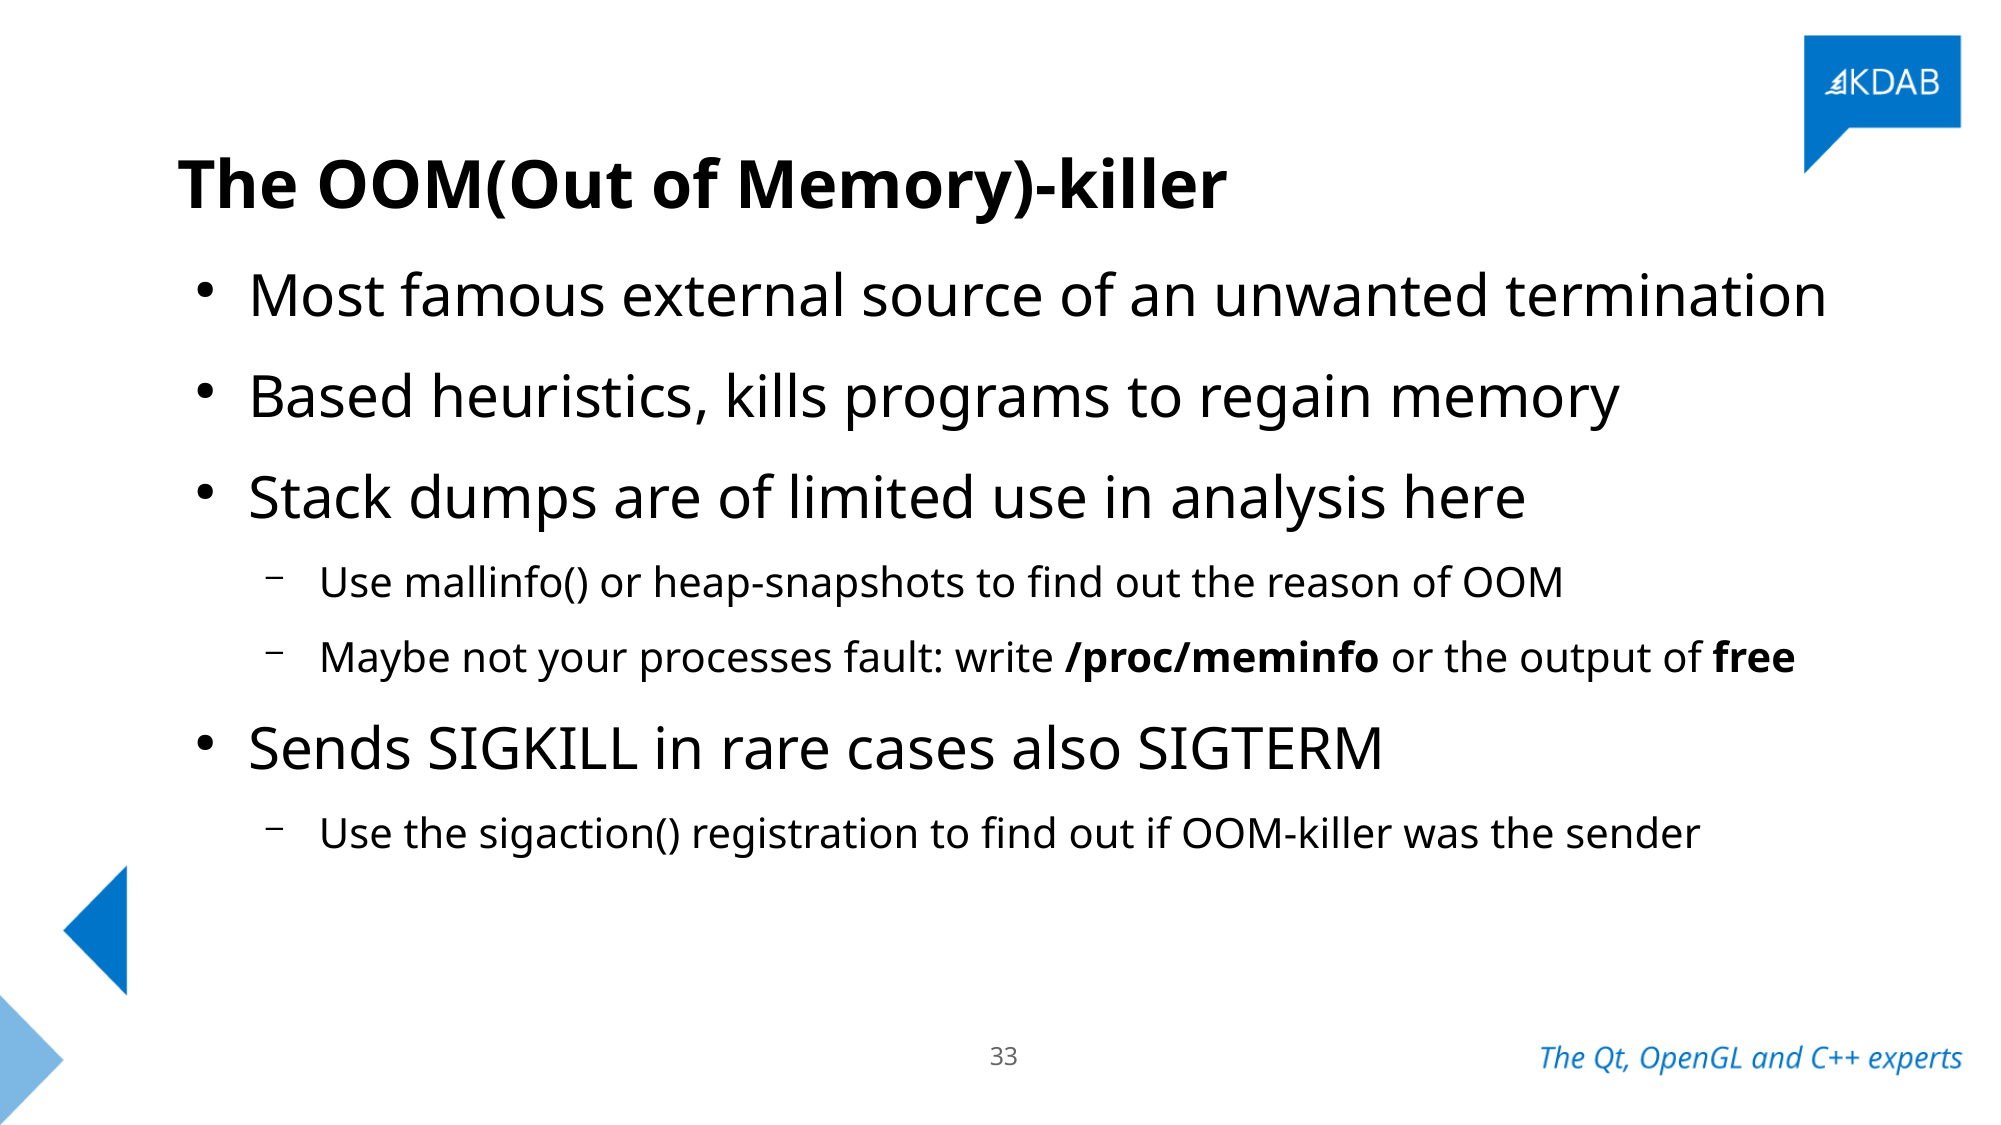

# The OOM(Out of Memory)-killer
Most famous external source of an unwanted termination
Based heuristics, kills programs to regain memory
Stack dumps are of limited use in analysis here
Use mallinfo() or heap-snapshots to find out the reason of OOM
Maybe not your processes fault: write /proc/meminfo or the output of free
Sends SIGKILL in rare cases also SIGTERM
Use the sigaction() registration to find out if OOM-killer was the sender